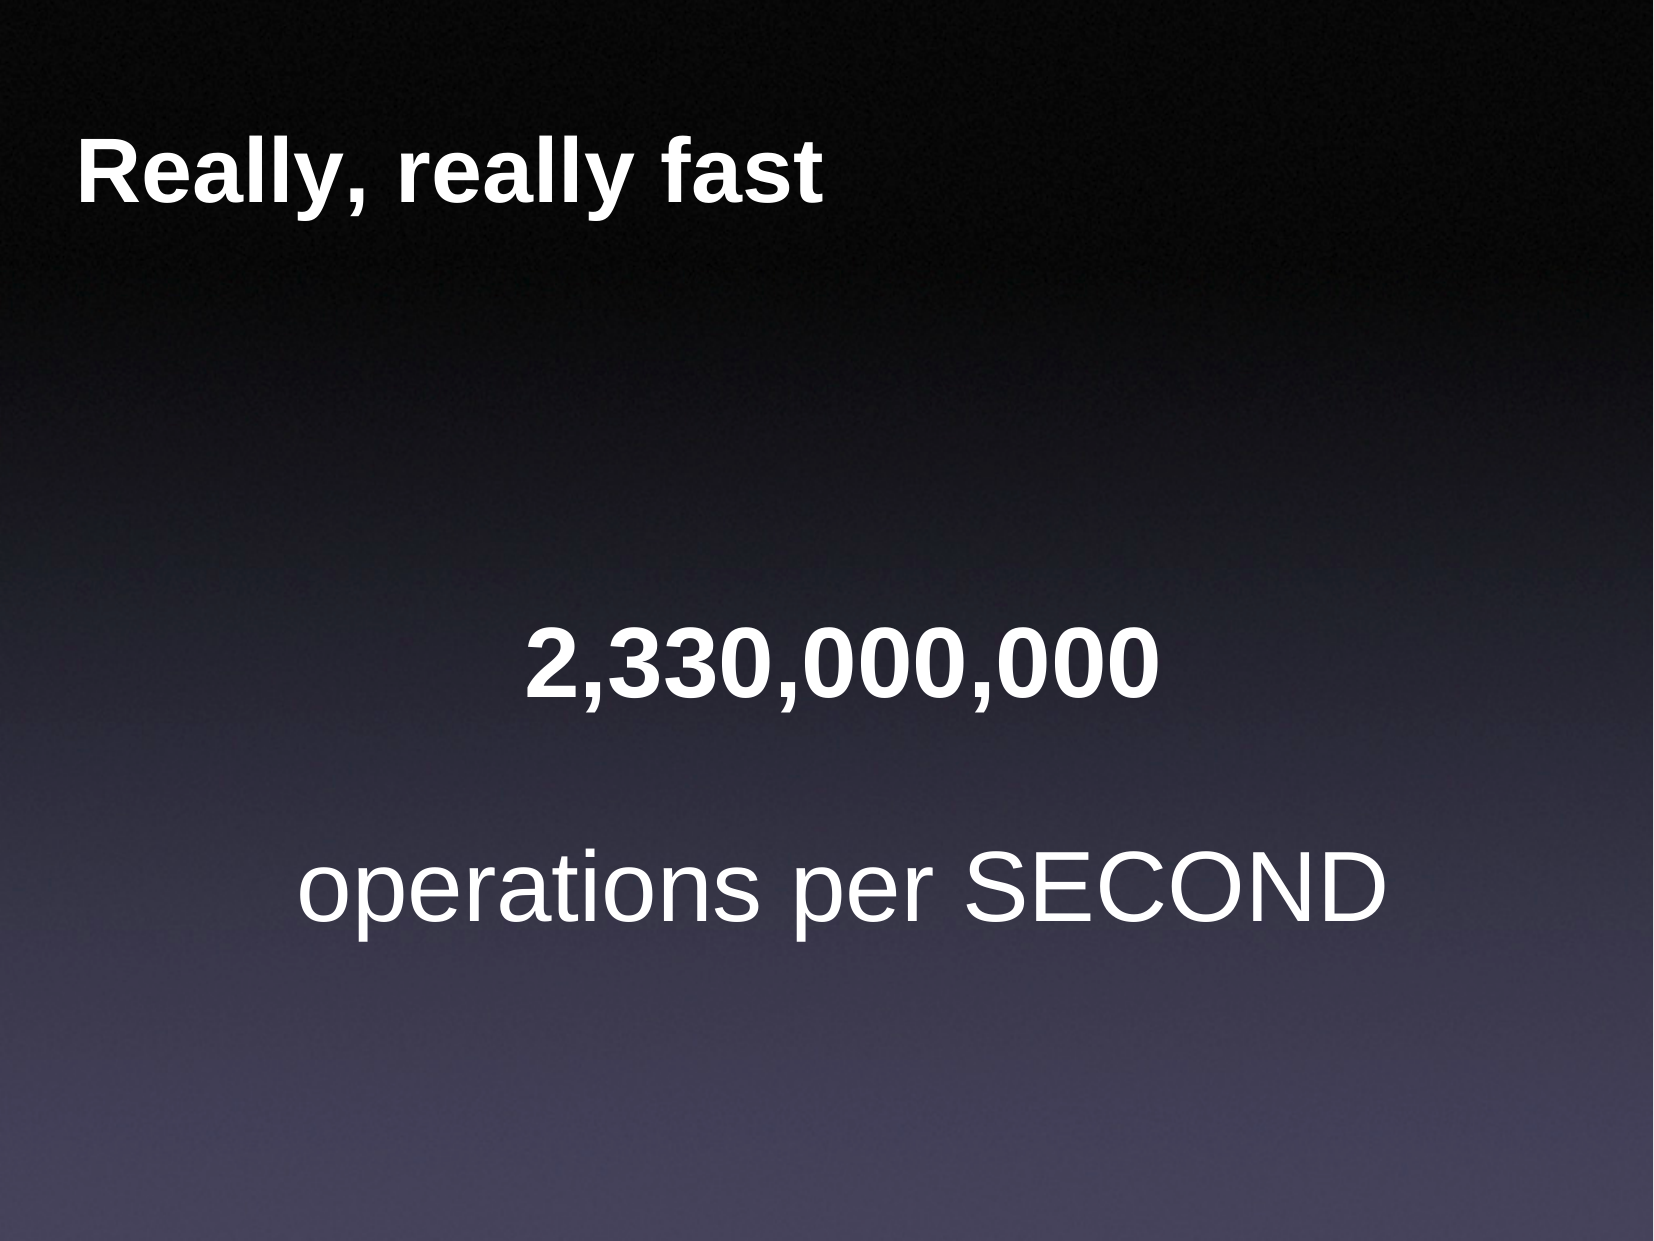

# Really, really fast
2,330,000,000
operations per SECOND